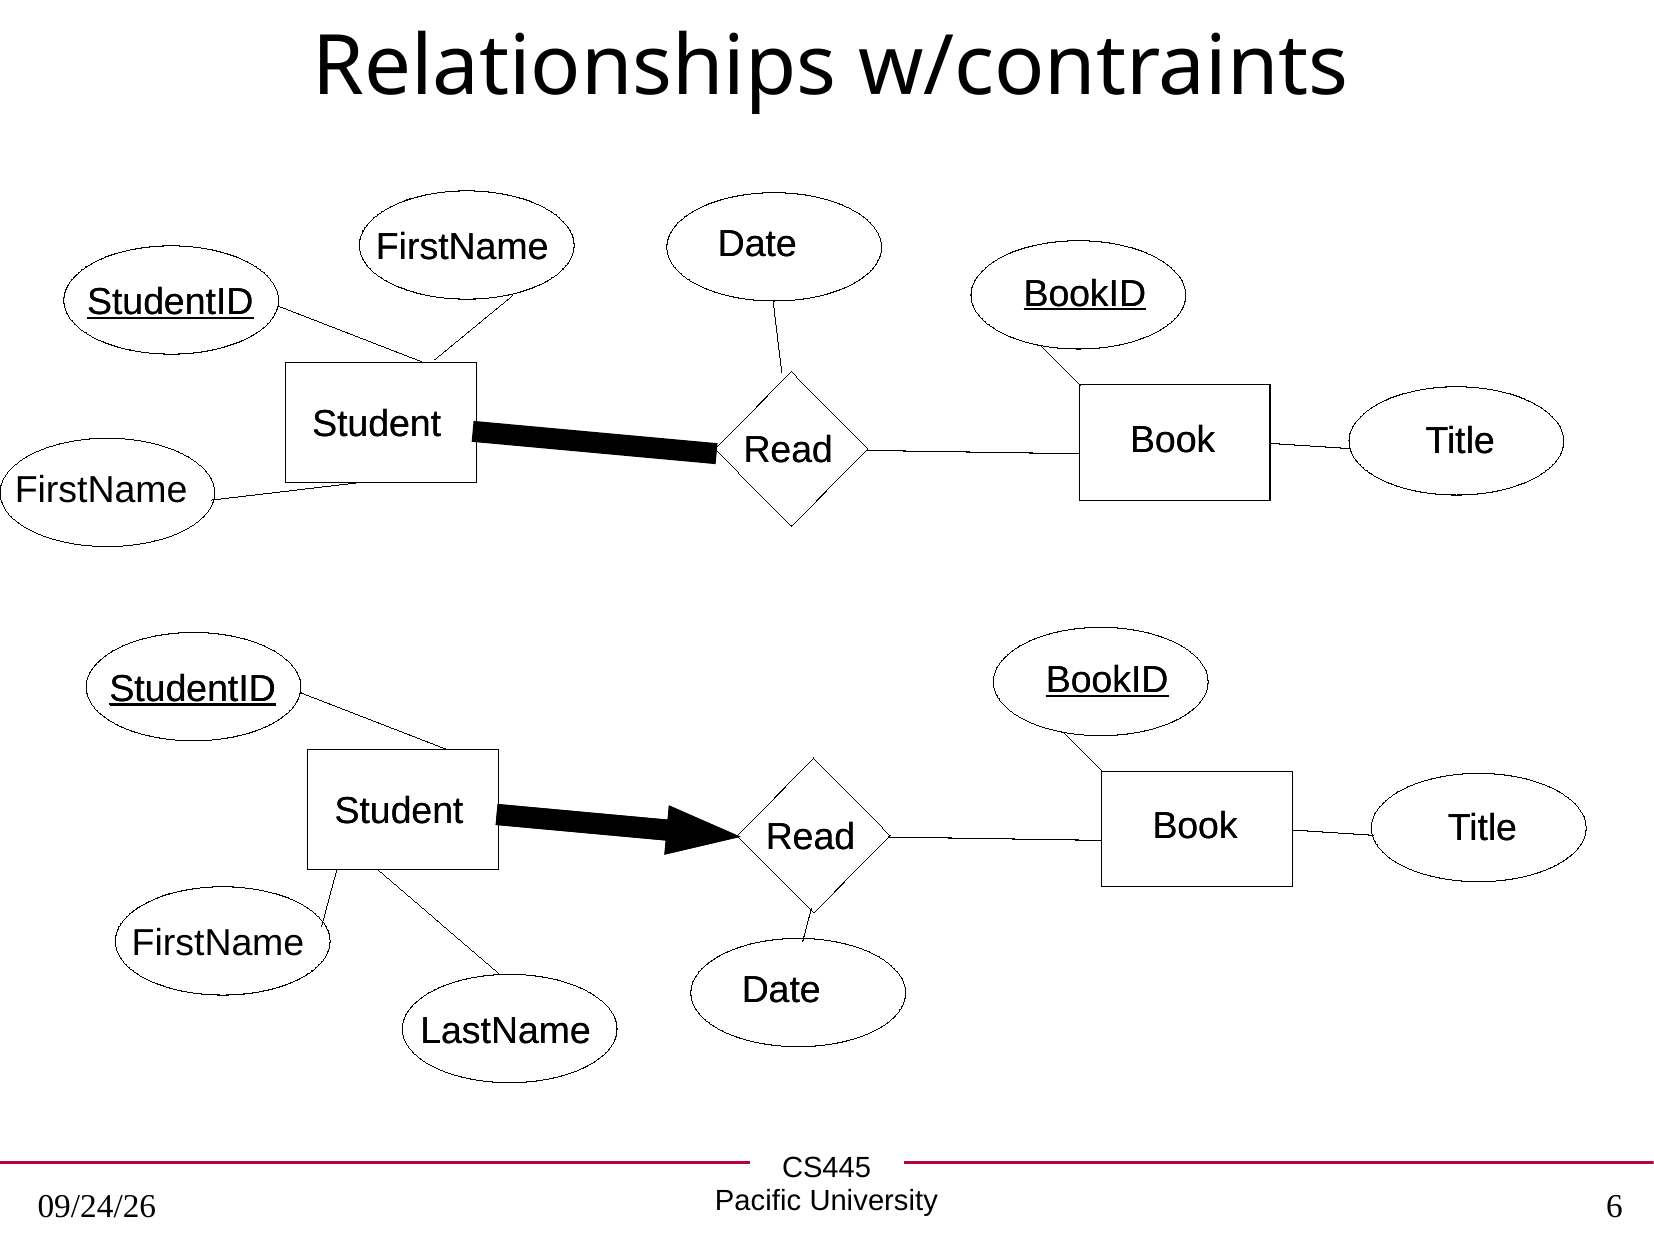

# Relationships w/contraints
Date
Date
FirstName
FirstName
BookID
BookID
StudentID
StudentID
Student
Student
Book
Book
Title
Title
Read
Read
FirstName
BookID
BookID
StudentID
StudentID
Student
Student
Book
Book
Title
Title
Read
Read
FirstName
Date
Date
LastName
LastName